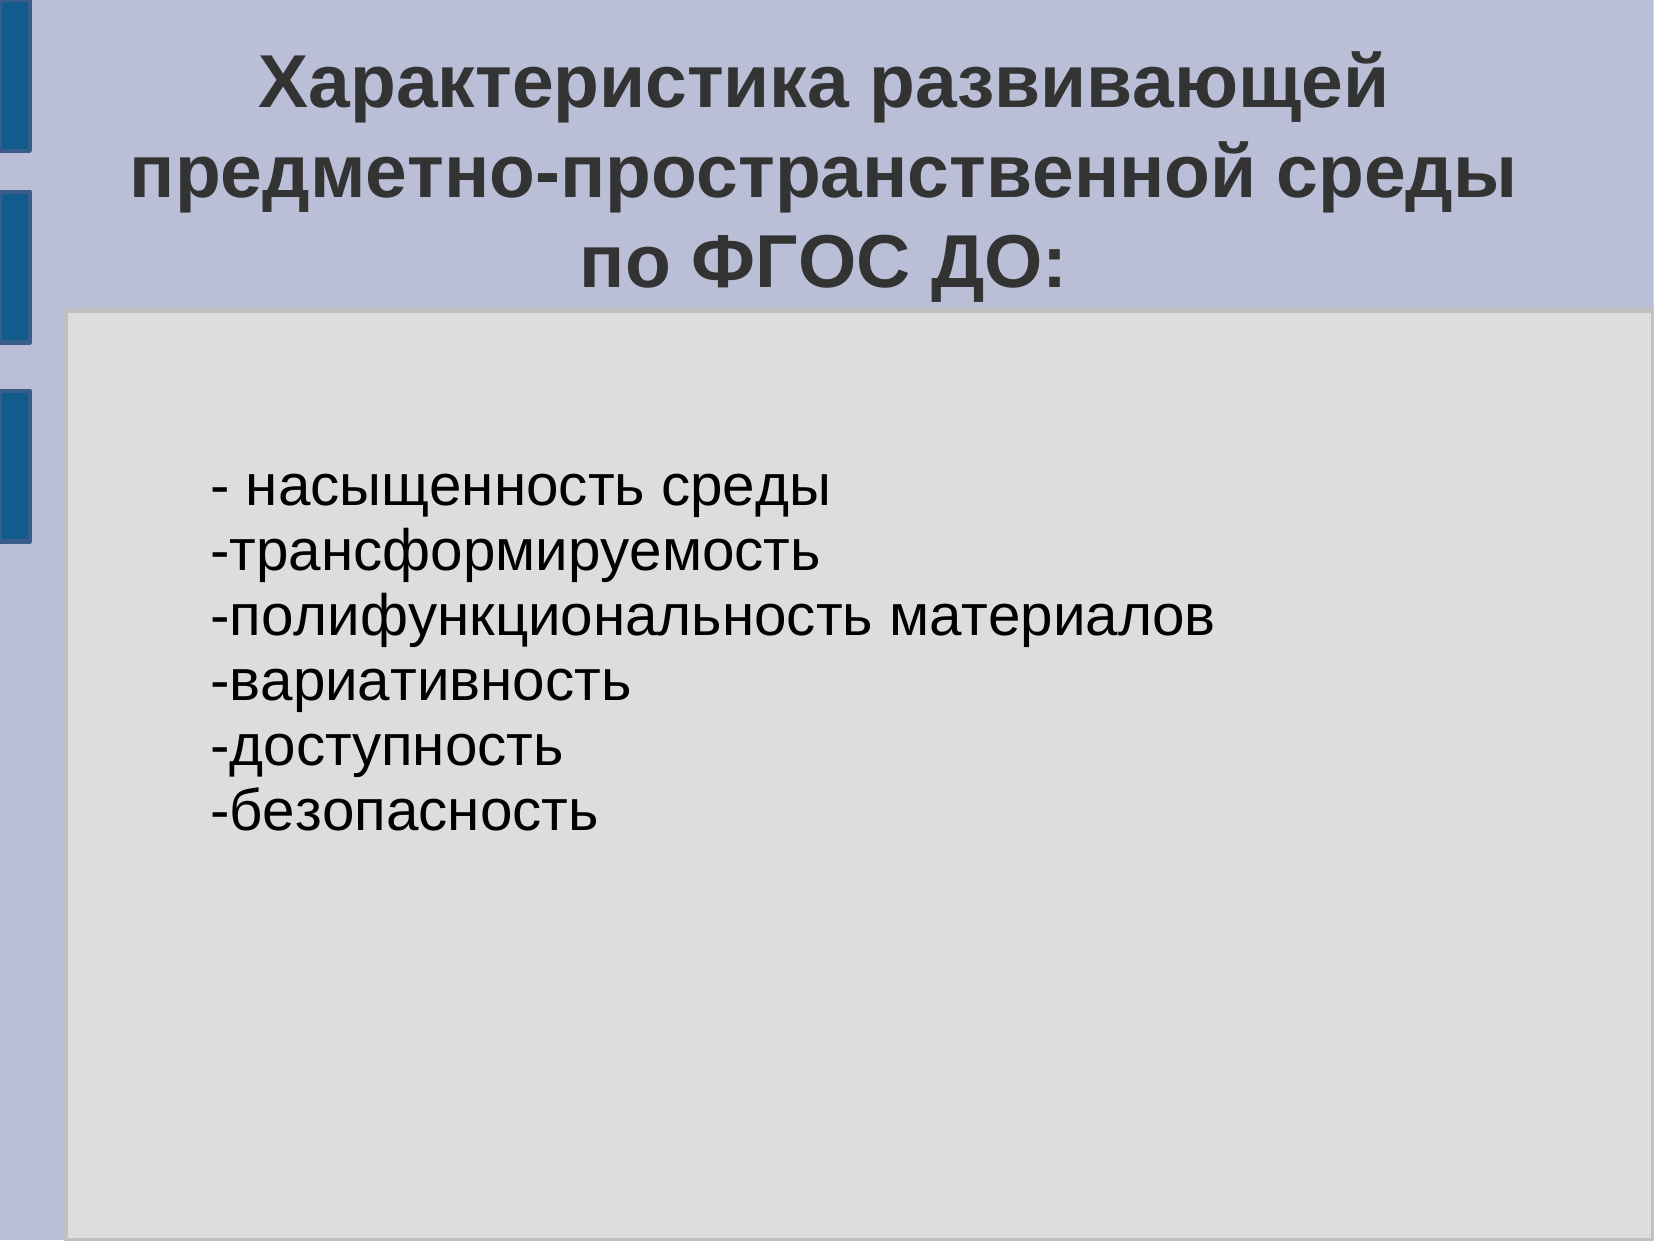

Характеристика развивающей предметно-пространственной среды по ФГОС ДО:
# - насыщенность среды
-трансформируемость
-полифункциональность материалов
-вариативность
-доступность
-безопасность